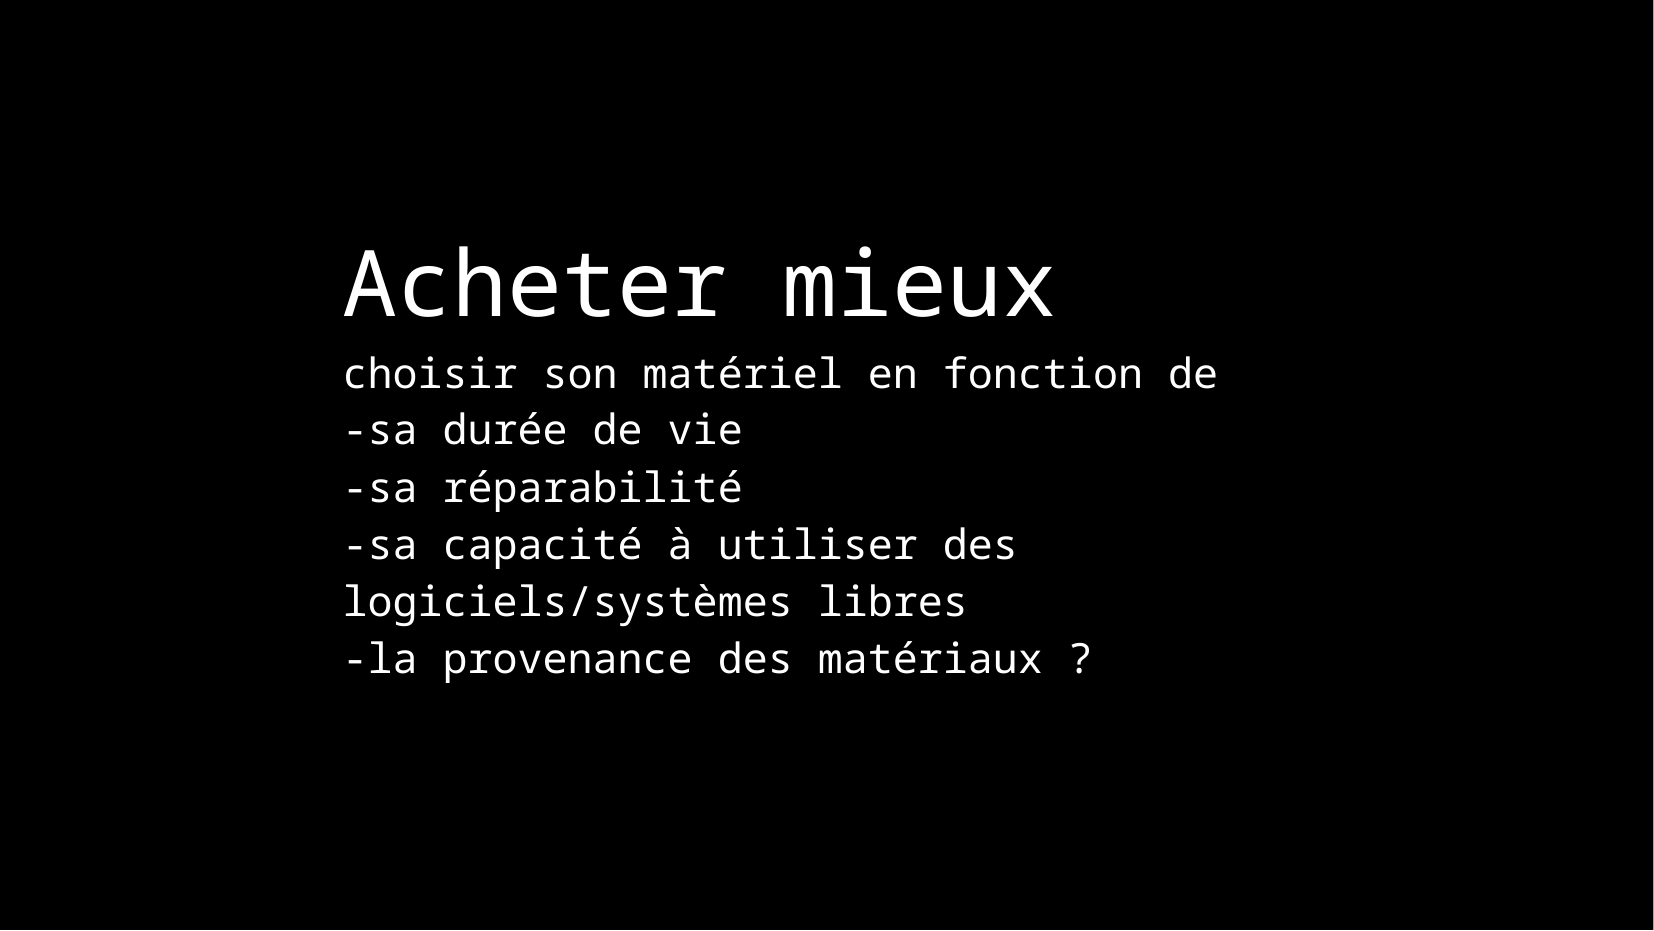

# Acheter mieux choisir son matériel en fonction de -sa durée de vie -sa réparabilité -sa capacité à utiliser des logiciels/systèmes libres -la provenance des matériaux ?